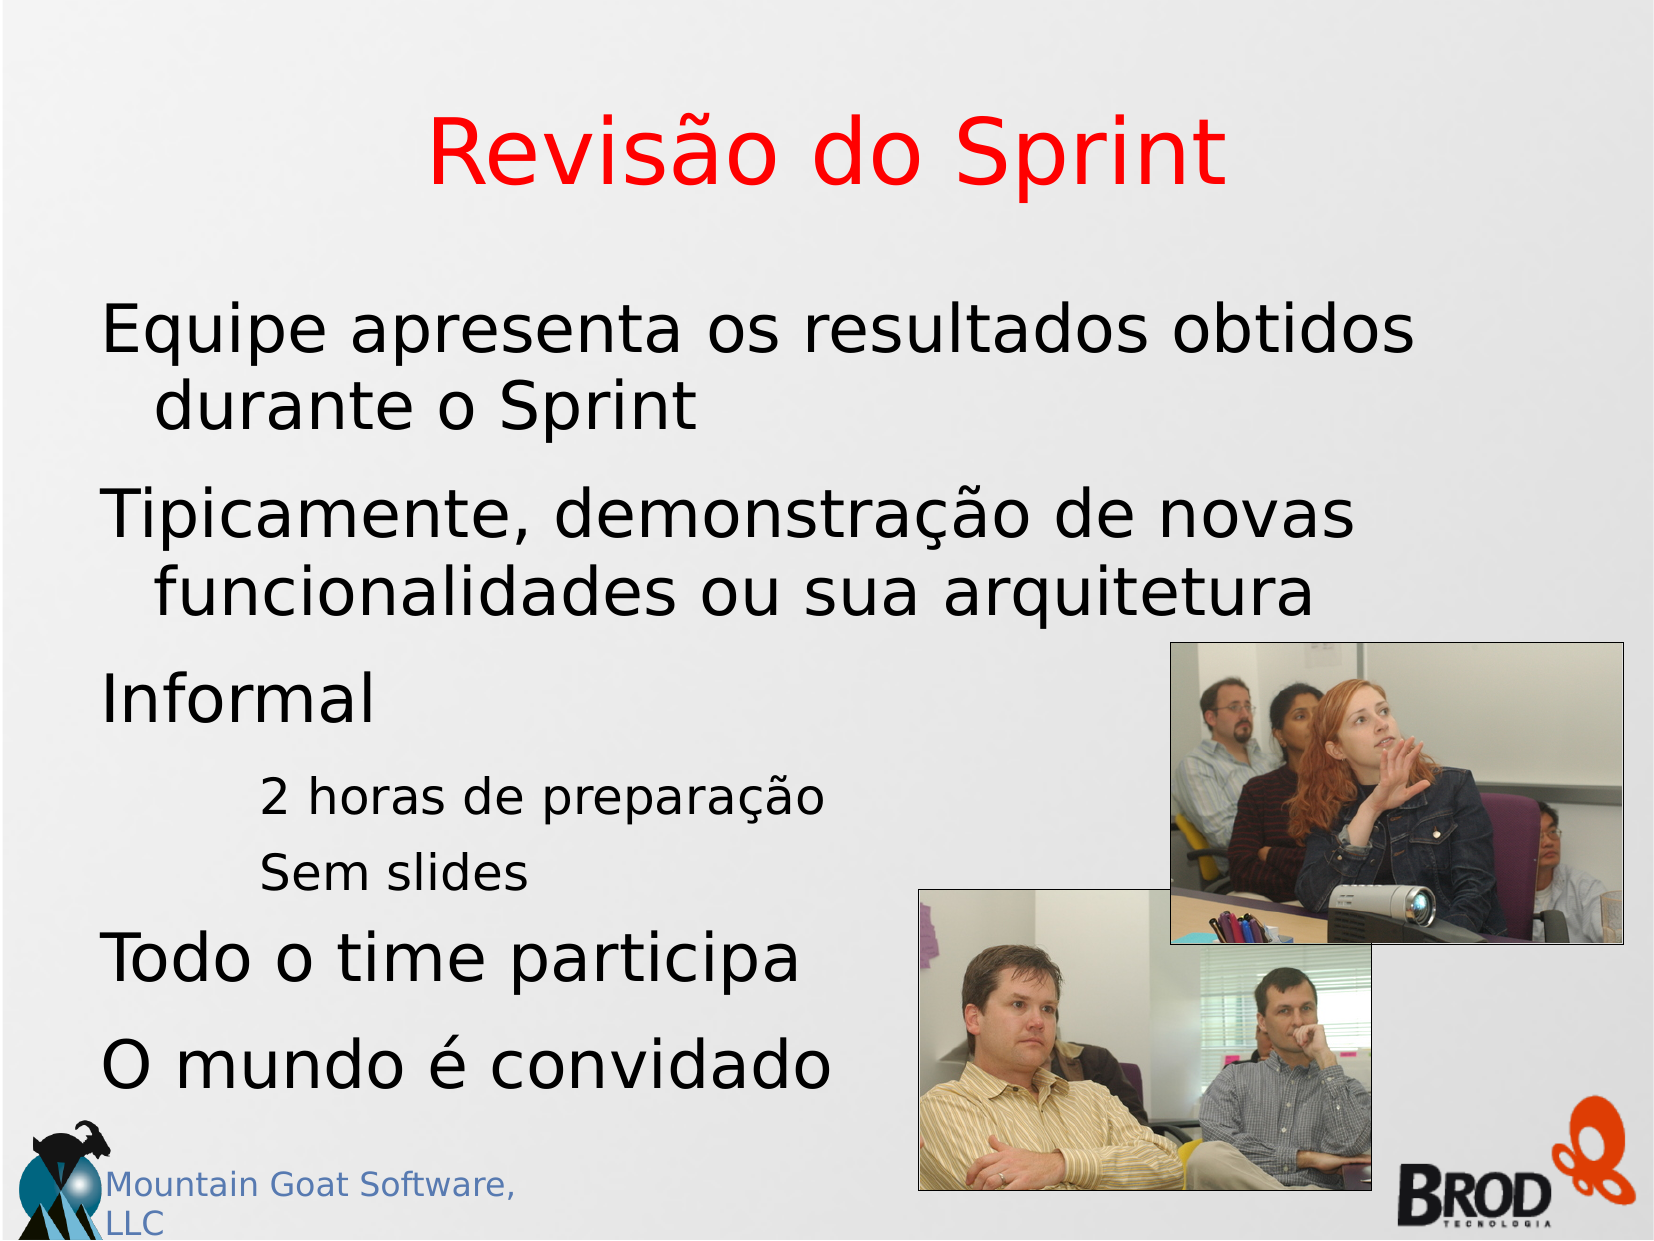

# Revisão do Sprint
Equipe apresenta os resultados obtidos durante o Sprint
Tipicamente, demonstração de novas funcionalidades ou sua arquitetura
Informal
2 horas de preparação
Sem slides
Todo o time participa
O mundo é convidado